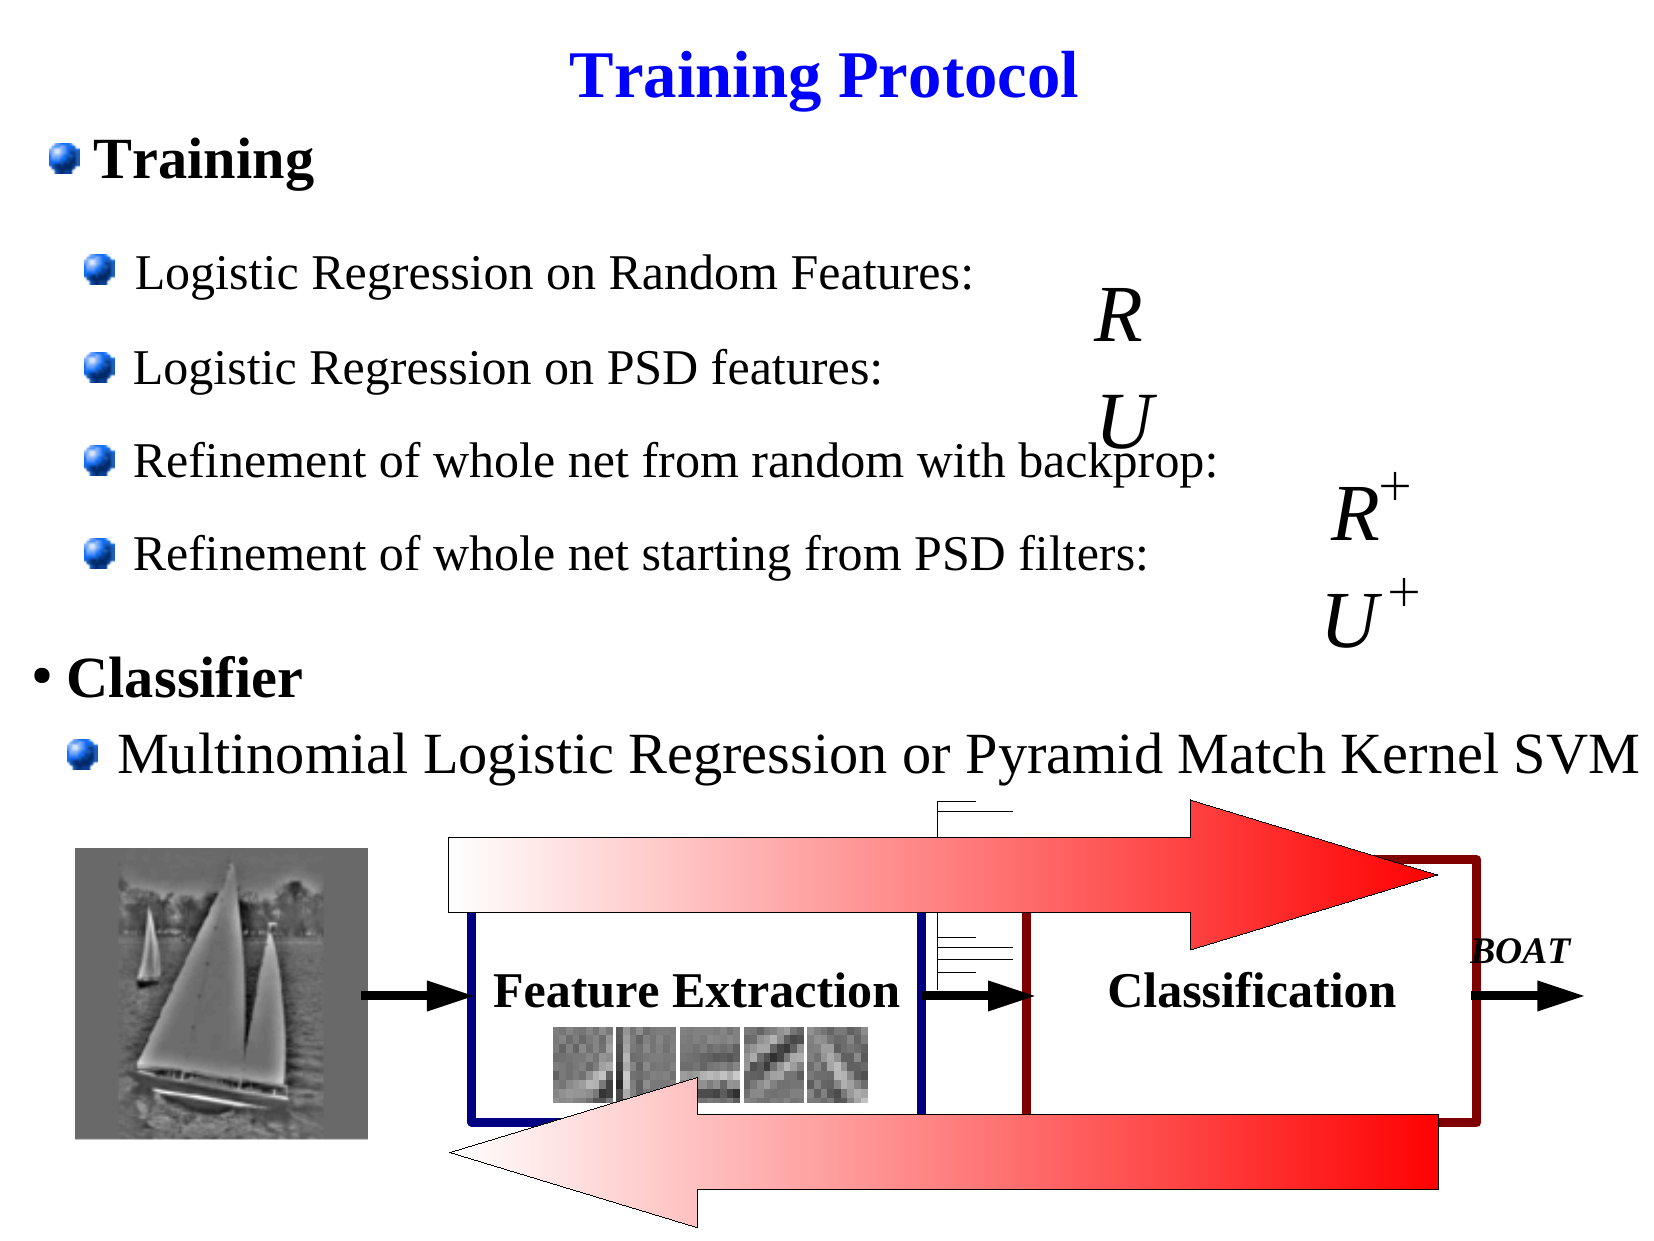

Training Protocol
 Training
 Logistic Regression on Random Features:
 Logistic Regression on PSD features:
 Refinement of whole net from random with backprop:
 Refinement of whole net starting from PSD filters:
 Classifier
 Multinomial Logistic Regression or Pyramid Match Kernel SVM
Feature Extraction
Classification
BOAT